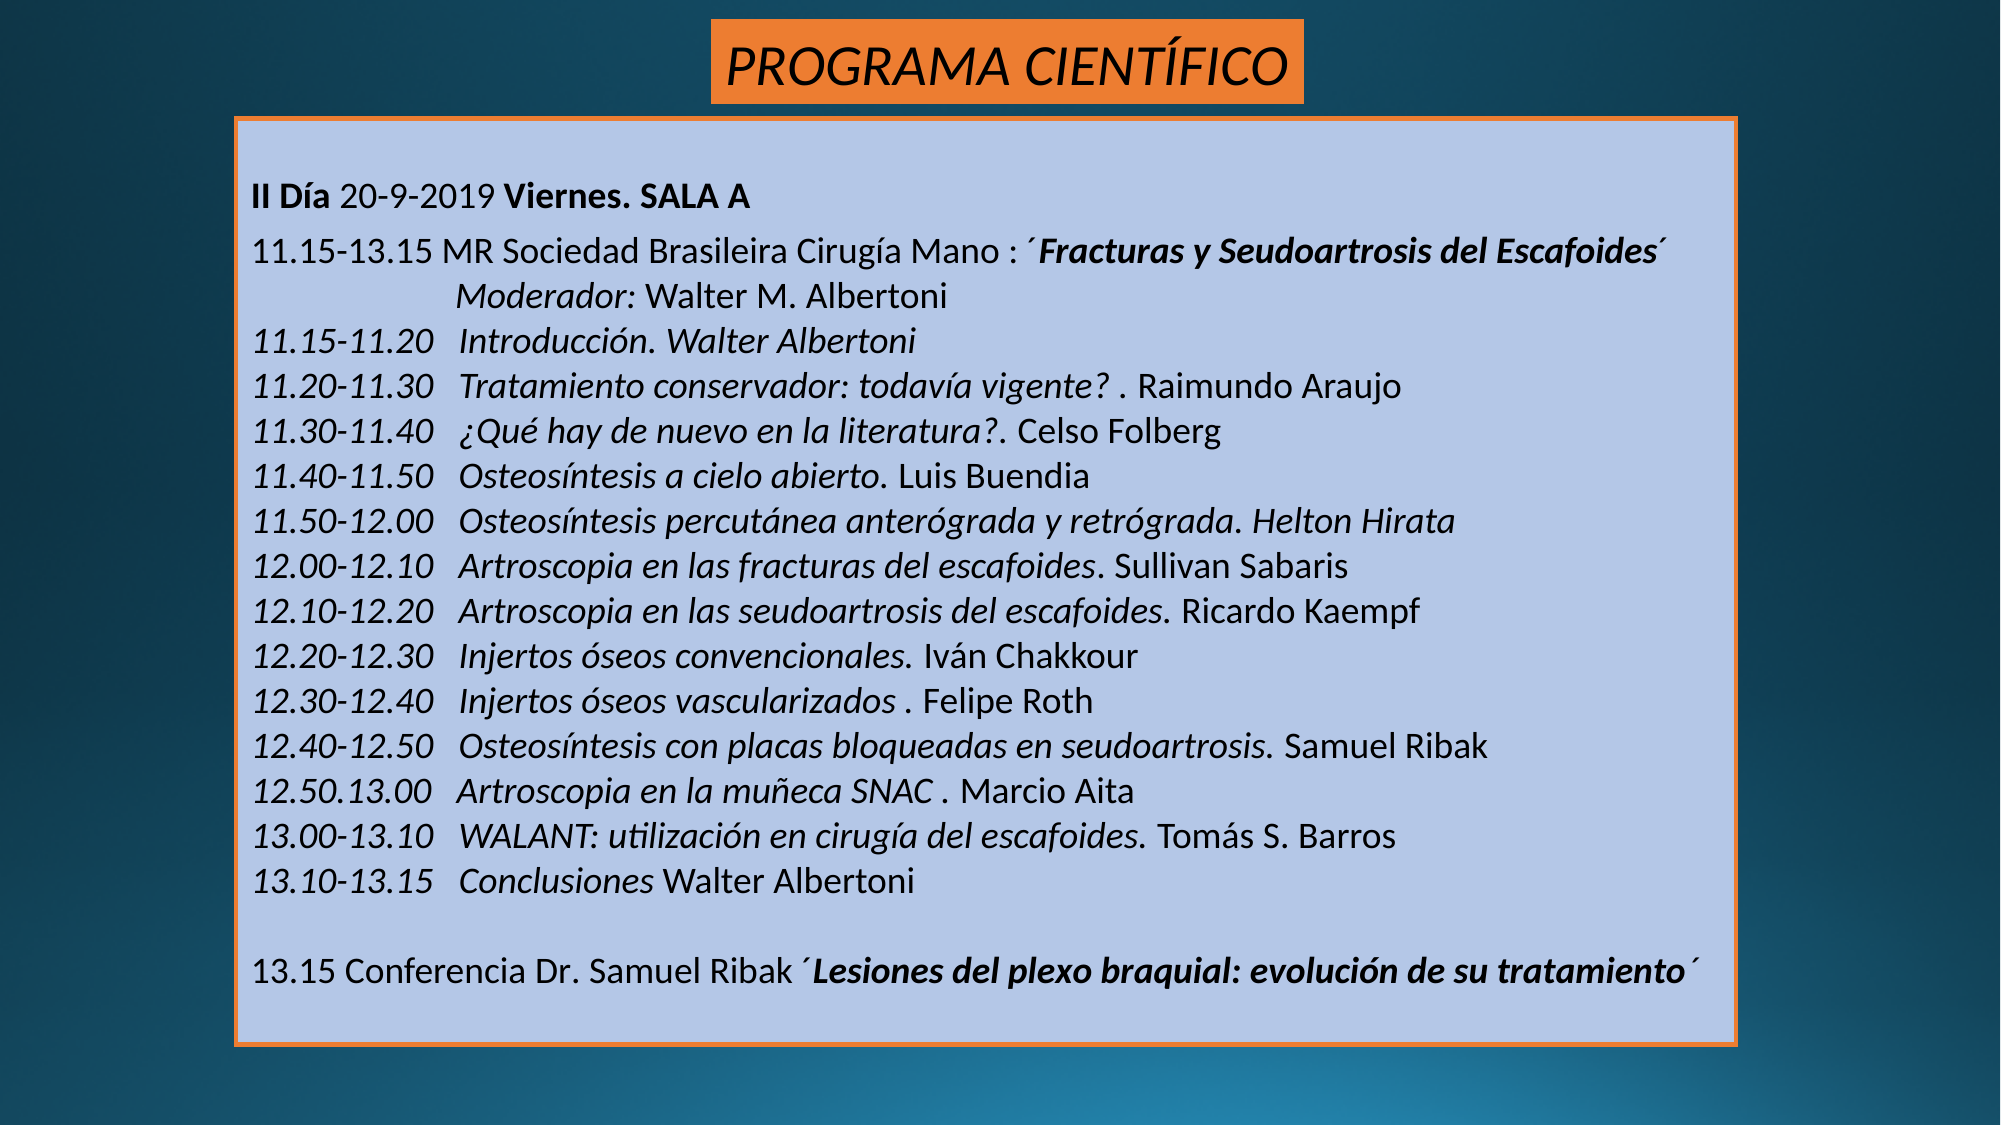

PROGRAMA CIENTÍFICO
II Día 20-9-2019 Viernes. SALA A
11.15-13.15 MR Sociedad Brasileira Cirugía Mano : ´Fracturas y Seudoartrosis del Escafoides´
 Moderador: Walter M. Albertoni
11.15-11.20 Introducción. Walter Albertoni
11.20-11.30 Tratamiento conservador: todavía vigente? . Raimundo Araujo
11.30-11.40 ¿Qué hay de nuevo en la literatura?. Celso Folberg
11.40-11.50 Osteosíntesis a cielo abierto. Luis Buendia
11.50-12.00 Osteosíntesis percutánea anterógrada y retrógrada. Helton Hirata
12.00-12.10 Artroscopia en las fracturas del escafoides. Sullivan Sabaris
12.10-12.20 Artroscopia en las seudoartrosis del escafoides. Ricardo Kaempf
12.20-12.30 Injertos óseos convencionales. Iván Chakkour
12.30-12.40 Injertos óseos vascularizados . Felipe Roth
12.40-12.50 Osteosíntesis con placas bloqueadas en seudoartrosis. Samuel Ribak
12.50.13.00 Artroscopia en la muñeca SNAC . Marcio Aita
13.00-13.10 WALANT: utilización en cirugía del escafoides. Tomás S. Barros
13.10-13.15 Conclusiones Walter Albertoni
13.15 Conferencia Dr. Samuel Ribak ´Lesiones del plexo braquial: evolución de su tratamiento´